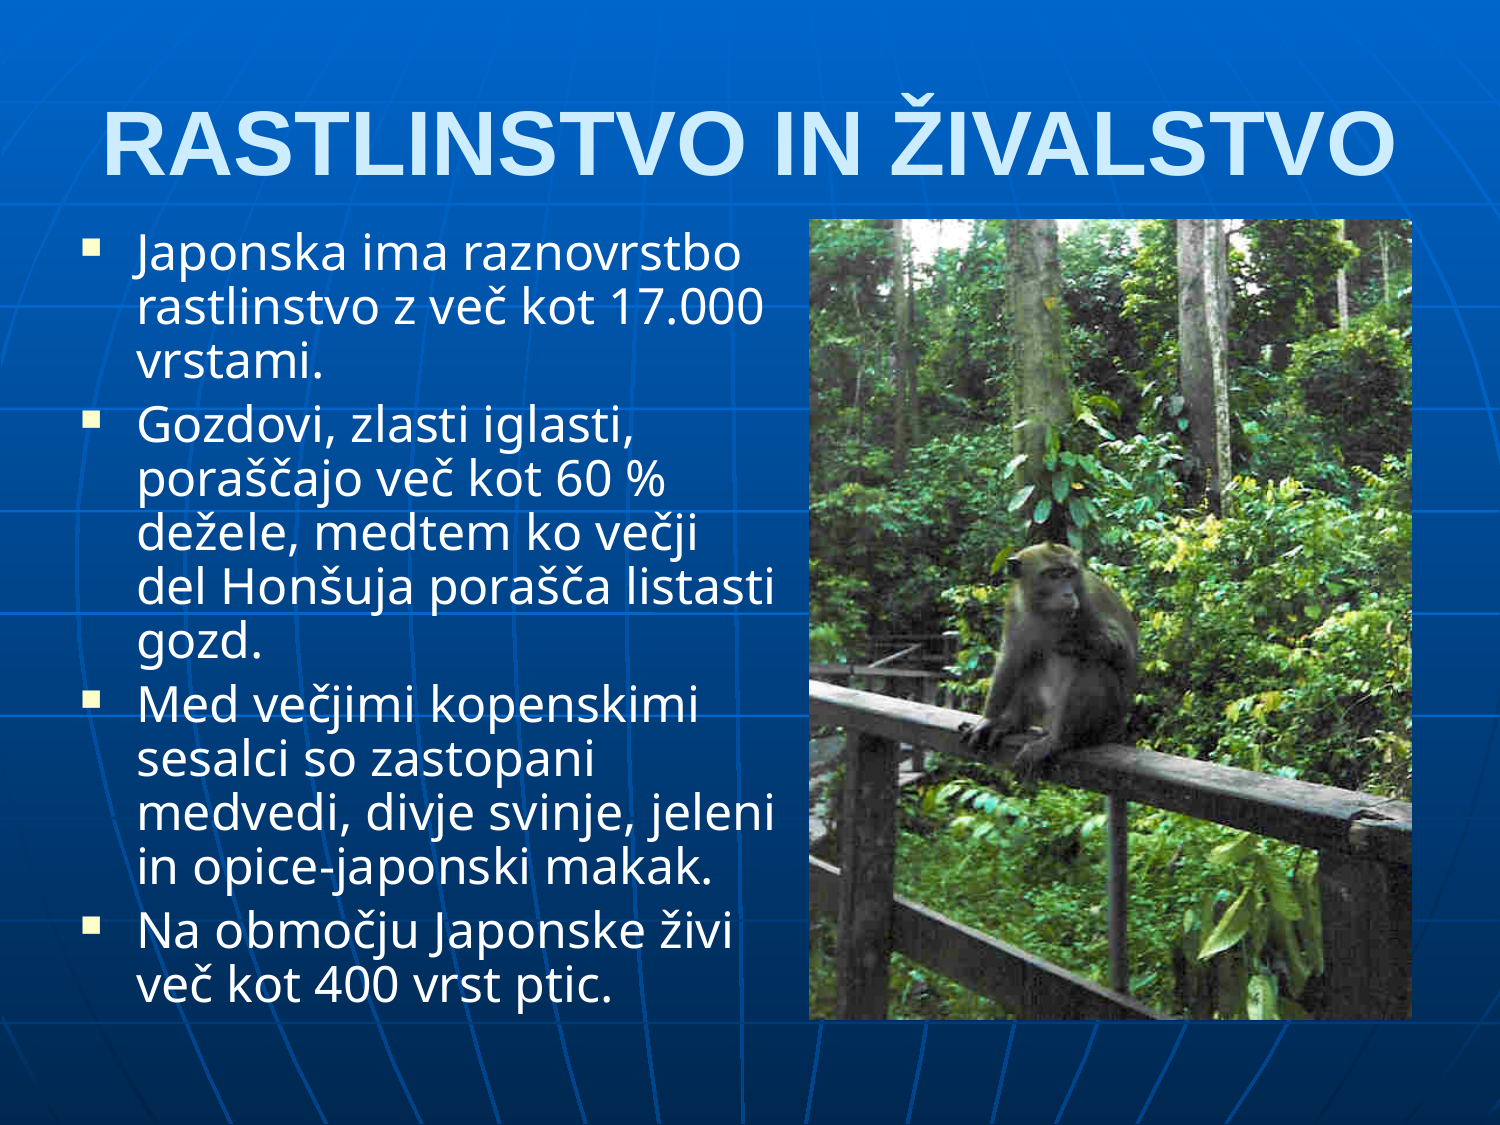

# RASTLINSTVO IN ŽIVALSTVO
Japonska ima raznovrstbo rastlinstvo z več kot 17.000 vrstami.
Gozdovi, zlasti iglasti, poraščajo več kot 60 % dežele, medtem ko večji del Honšuja porašča listasti gozd.
Med večjimi kopenskimi sesalci so zastopani medvedi, divje svinje, jeleni in opice-japonski makak.
Na območju Japonske živi več kot 400 vrst ptic.